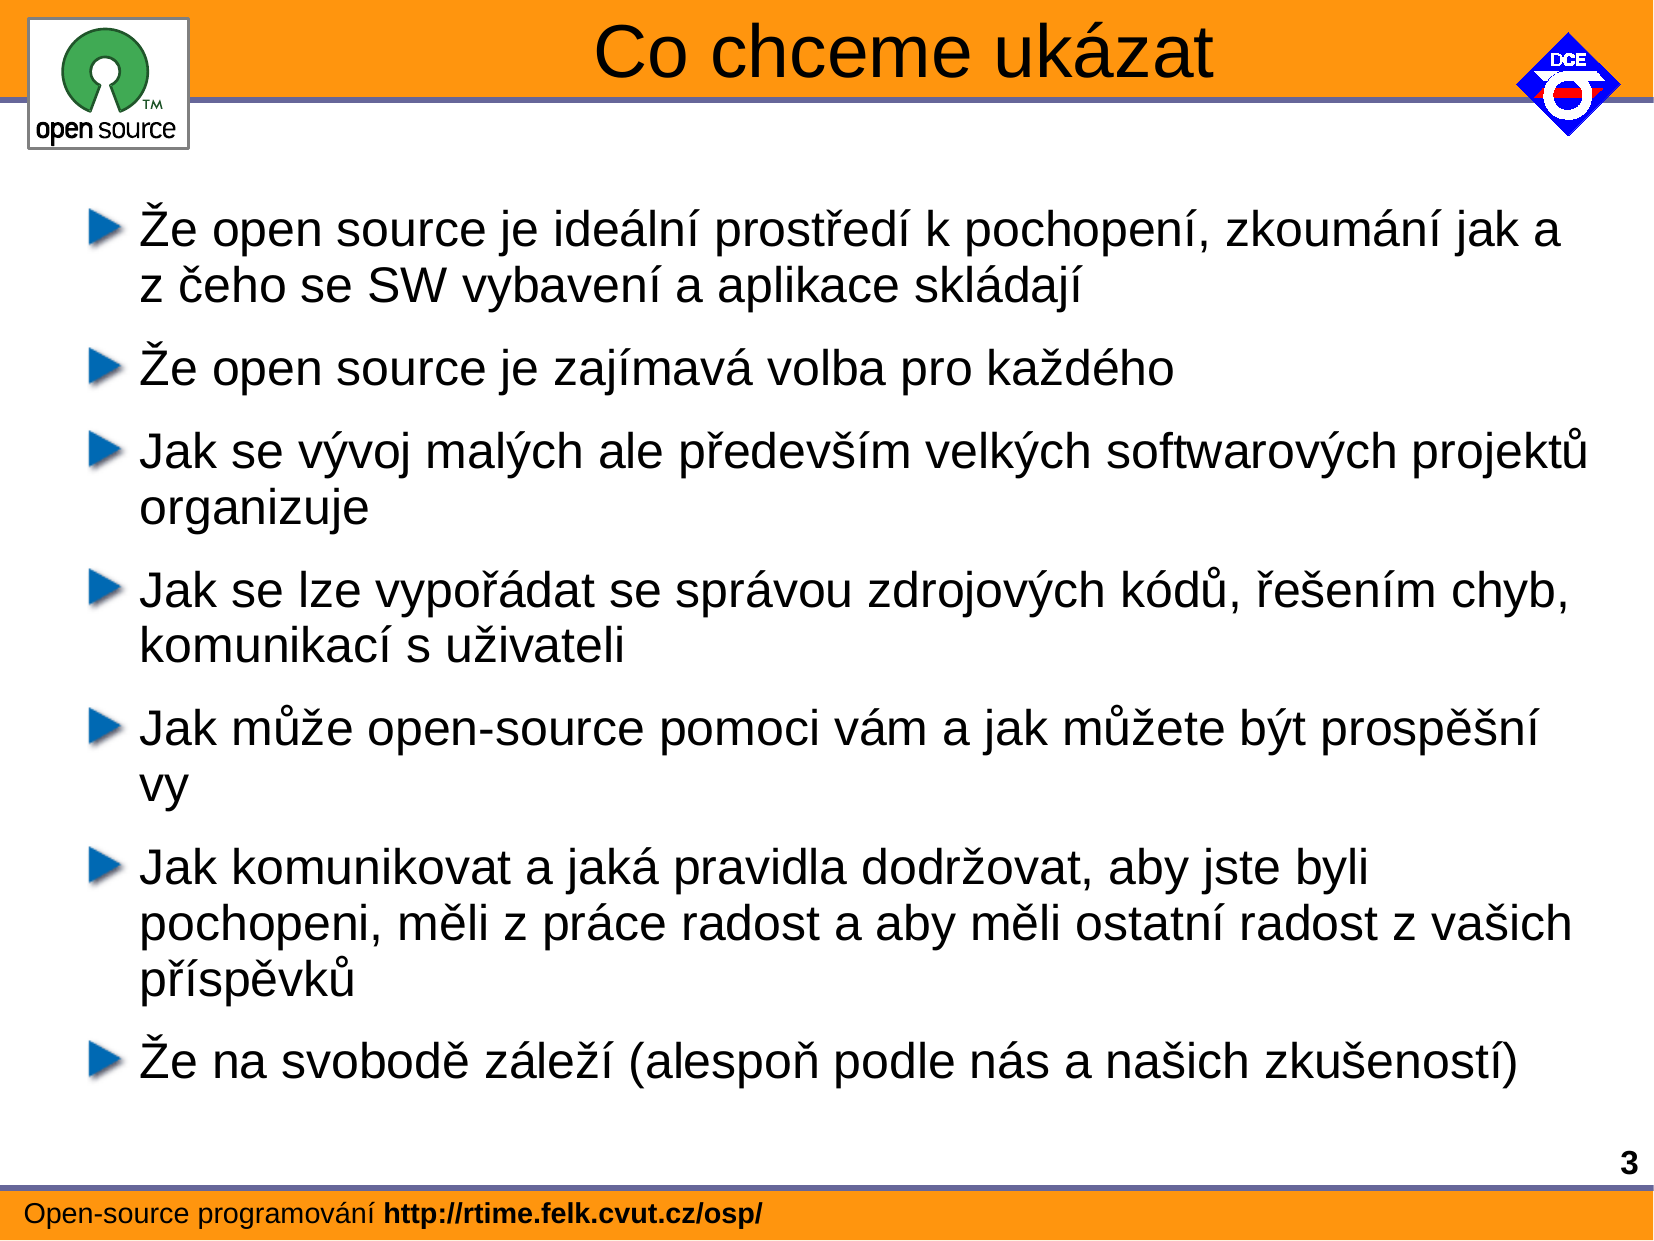

# Co chceme ukázat
Že open source je ideální prostředí k pochopení, zkoumání jak a z čeho se SW vybavení a aplikace skládají
Že open source je zajímavá volba pro každého
Jak se vývoj malých ale především velkých softwarových projektů organizuje
Jak se lze vypořádat se správou zdrojových kódů, řešením chyb, komunikací s uživateli
Jak může open-source pomoci vám a jak můžete být prospěšní vy
Jak komunikovat a jaká pravidla dodržovat, aby jste byli pochopeni, měli z práce radost a aby měli ostatní radost z vašich příspěvků
Že na svobodě záleží (alespoň podle nás a našich zkušeností)